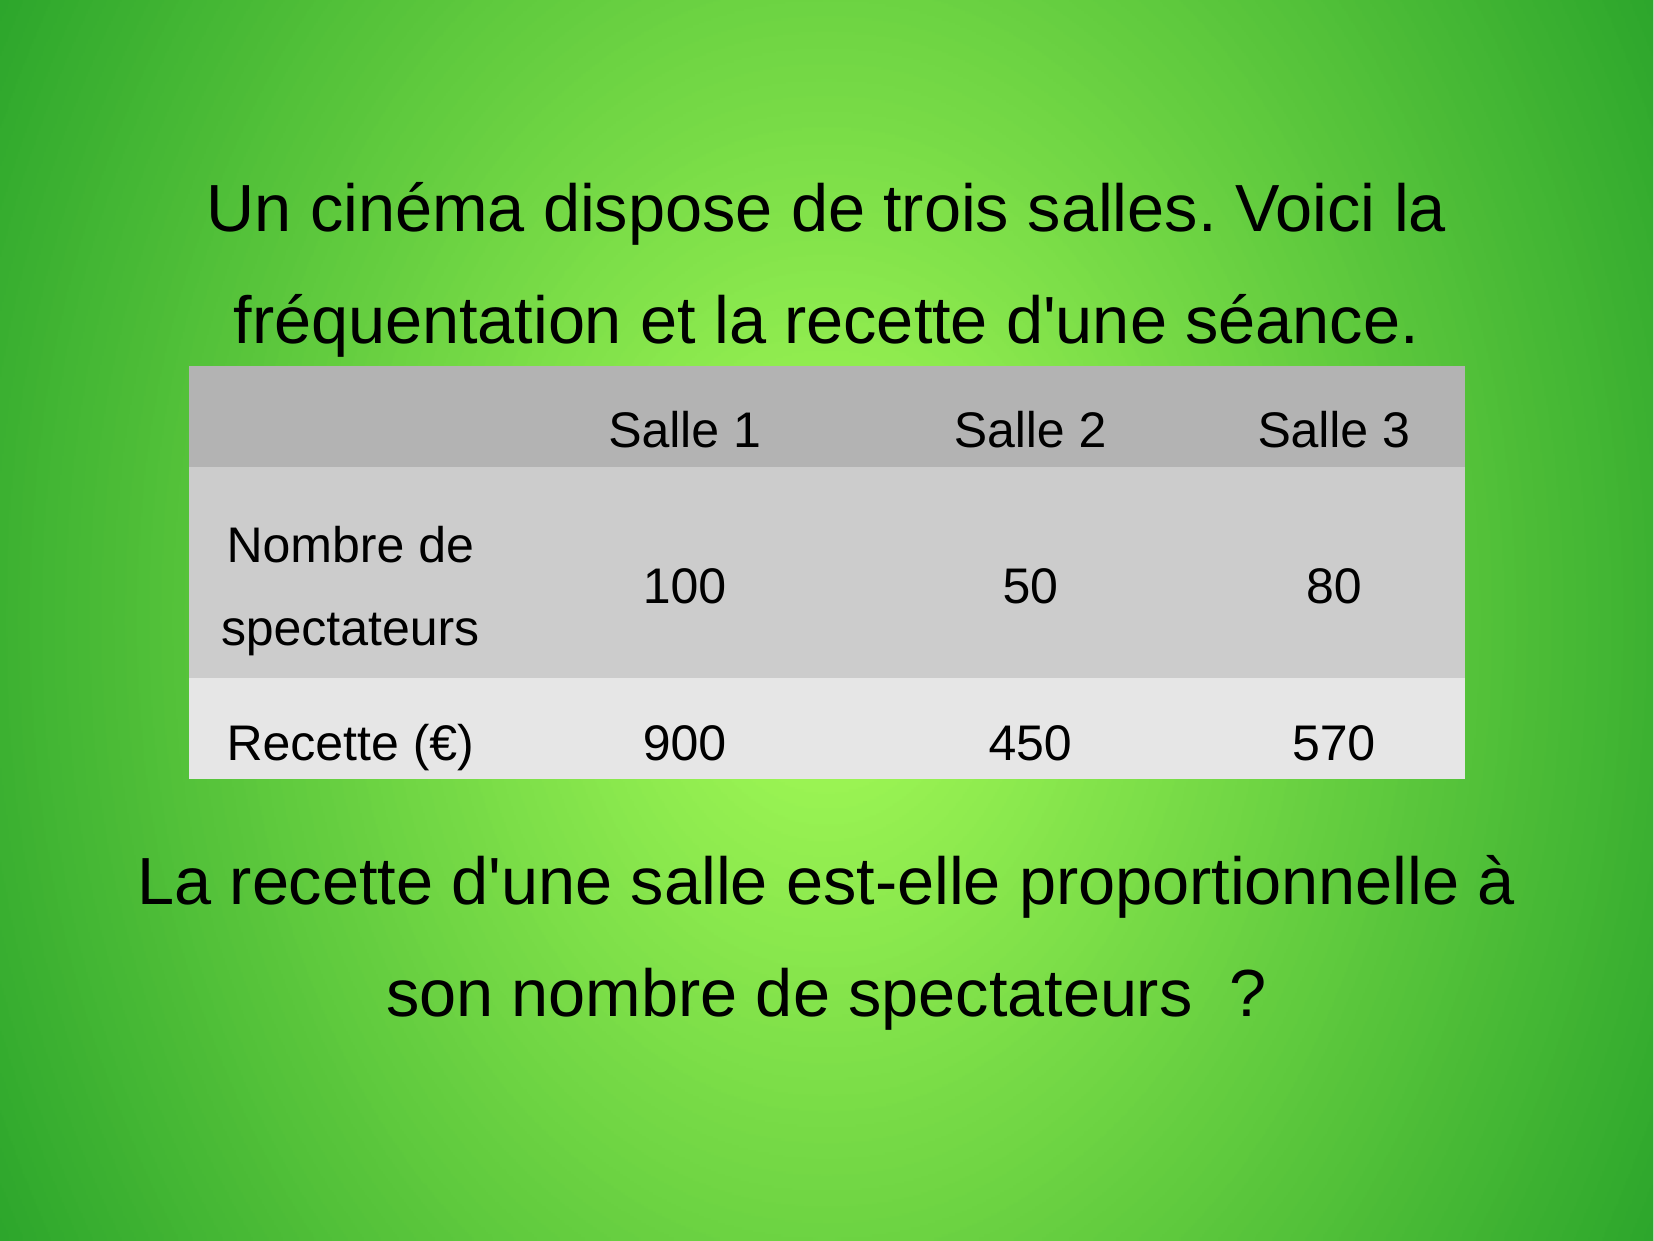

# Un cinéma dispose de trois salles. Voici la fréquentation et la recette d'une séance.
La recette d'une salle est-elle proportionnelle à son nombre de spectateurs  ?
| | Salle 1 | Salle 2 | Salle 3 |
| --- | --- | --- | --- |
| Nombre de spectateurs | 100 | 50 | 80 |
| Recette (€) | 900 | 450 | 570 |